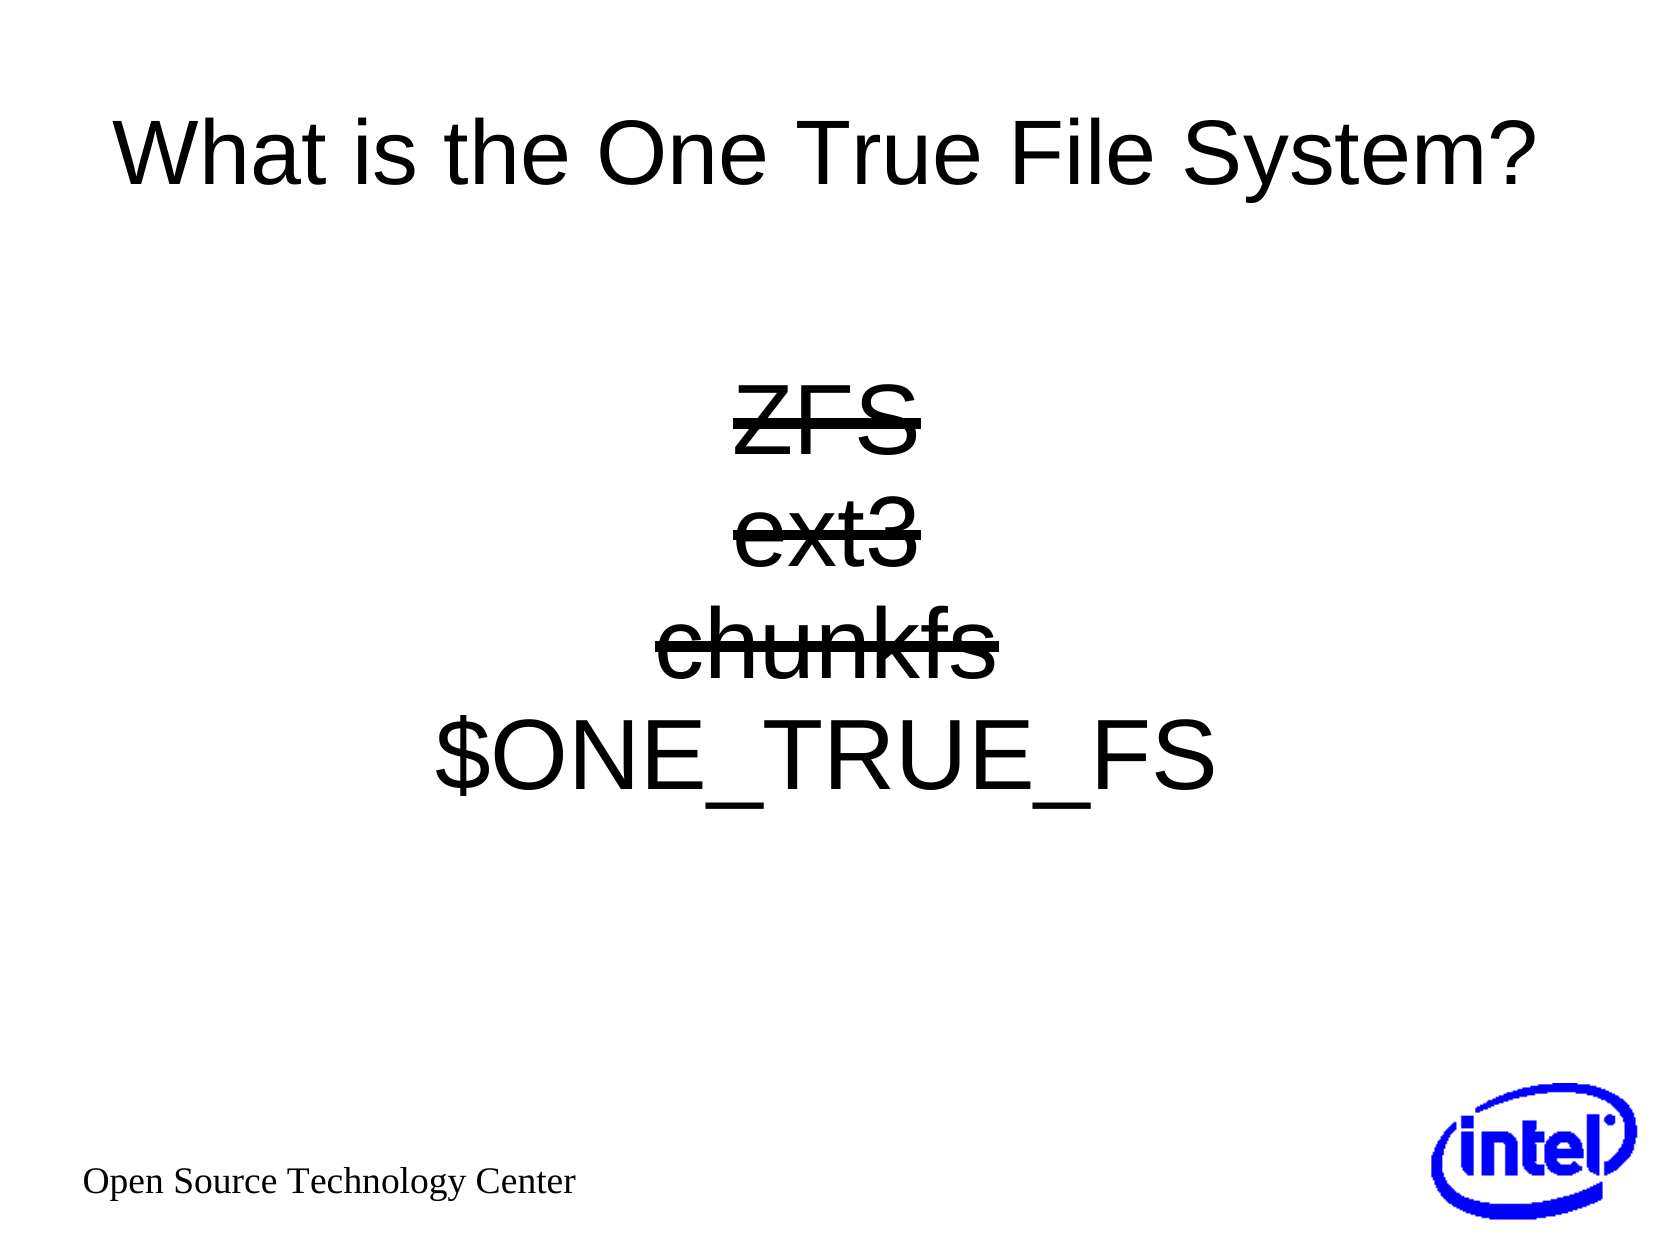

# What is the One True File System?
ZFS
ext3
chunkfs
$ONE_TRUE_FS